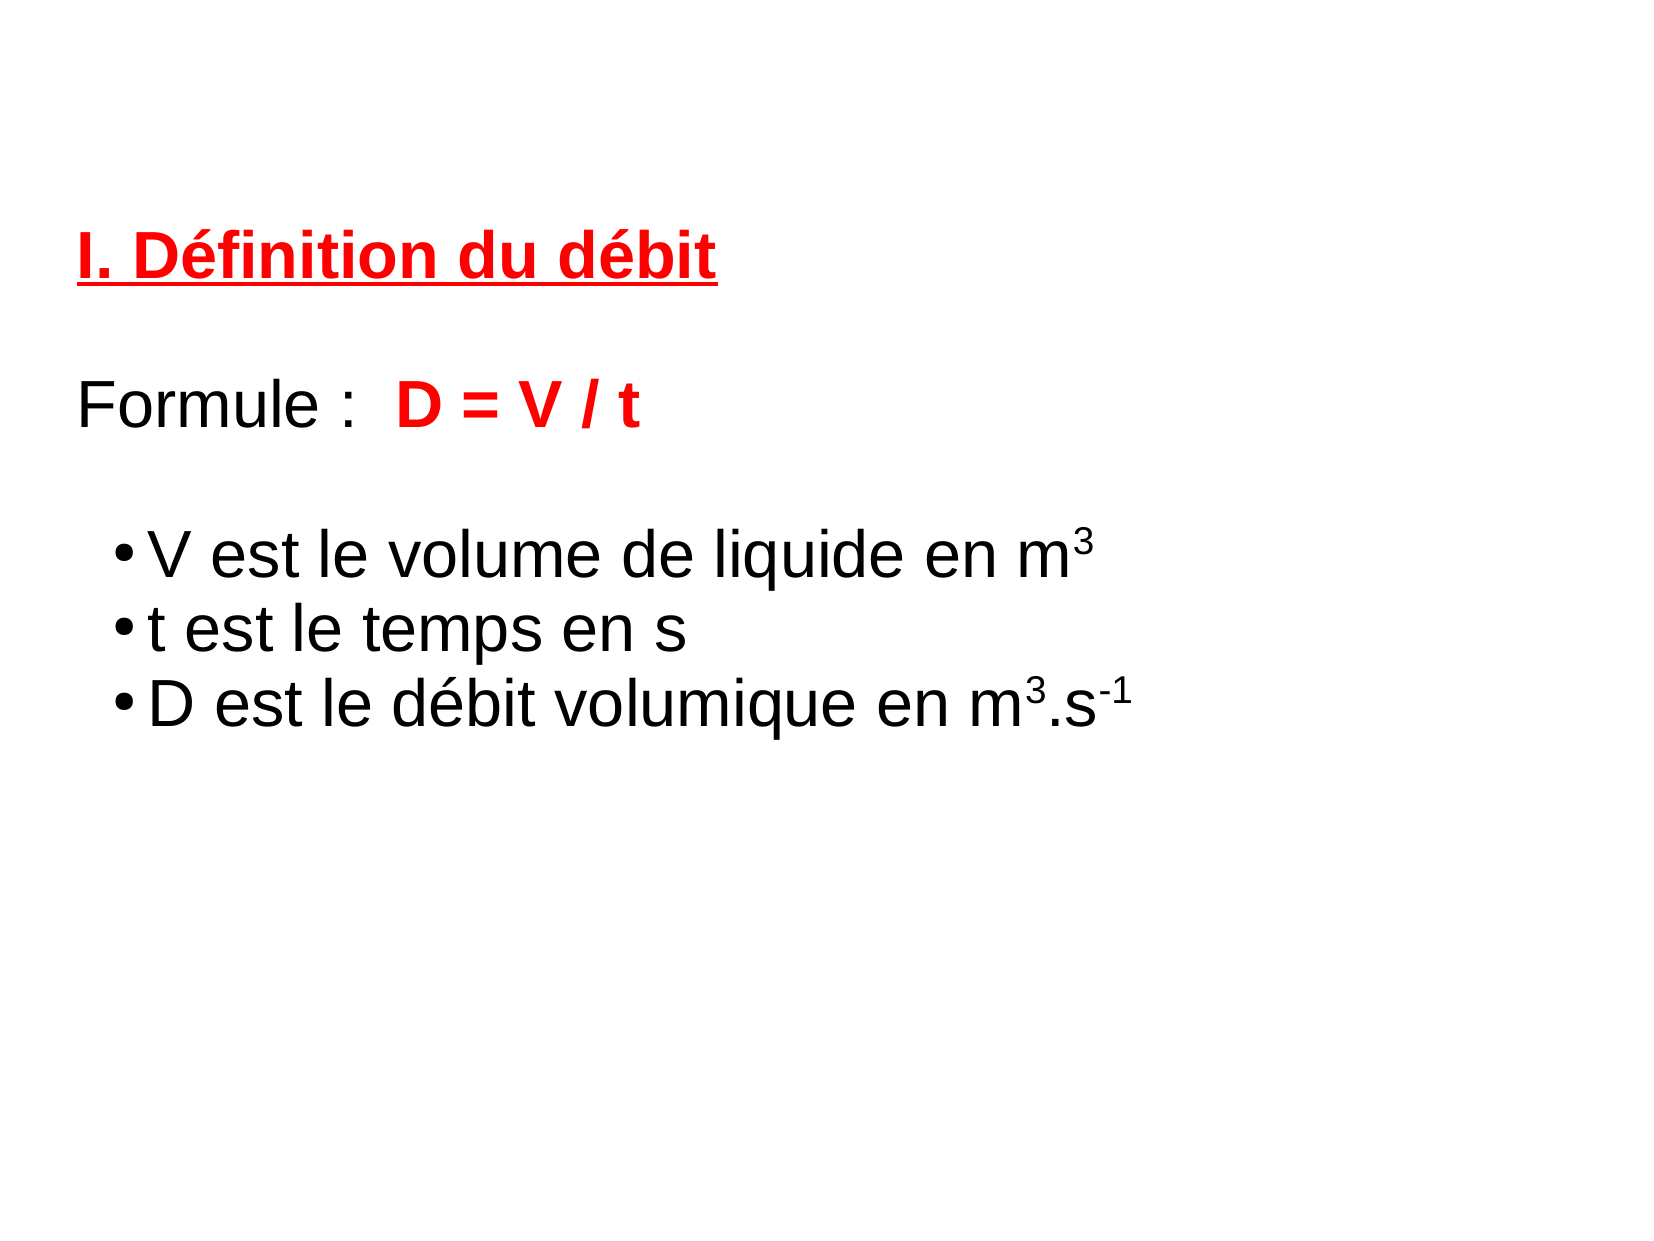

# I. Définition du débit
Formule : D = V / t
V est le volume de liquide en m3
t est le temps en s
D est le débit volumique en m3.s-1